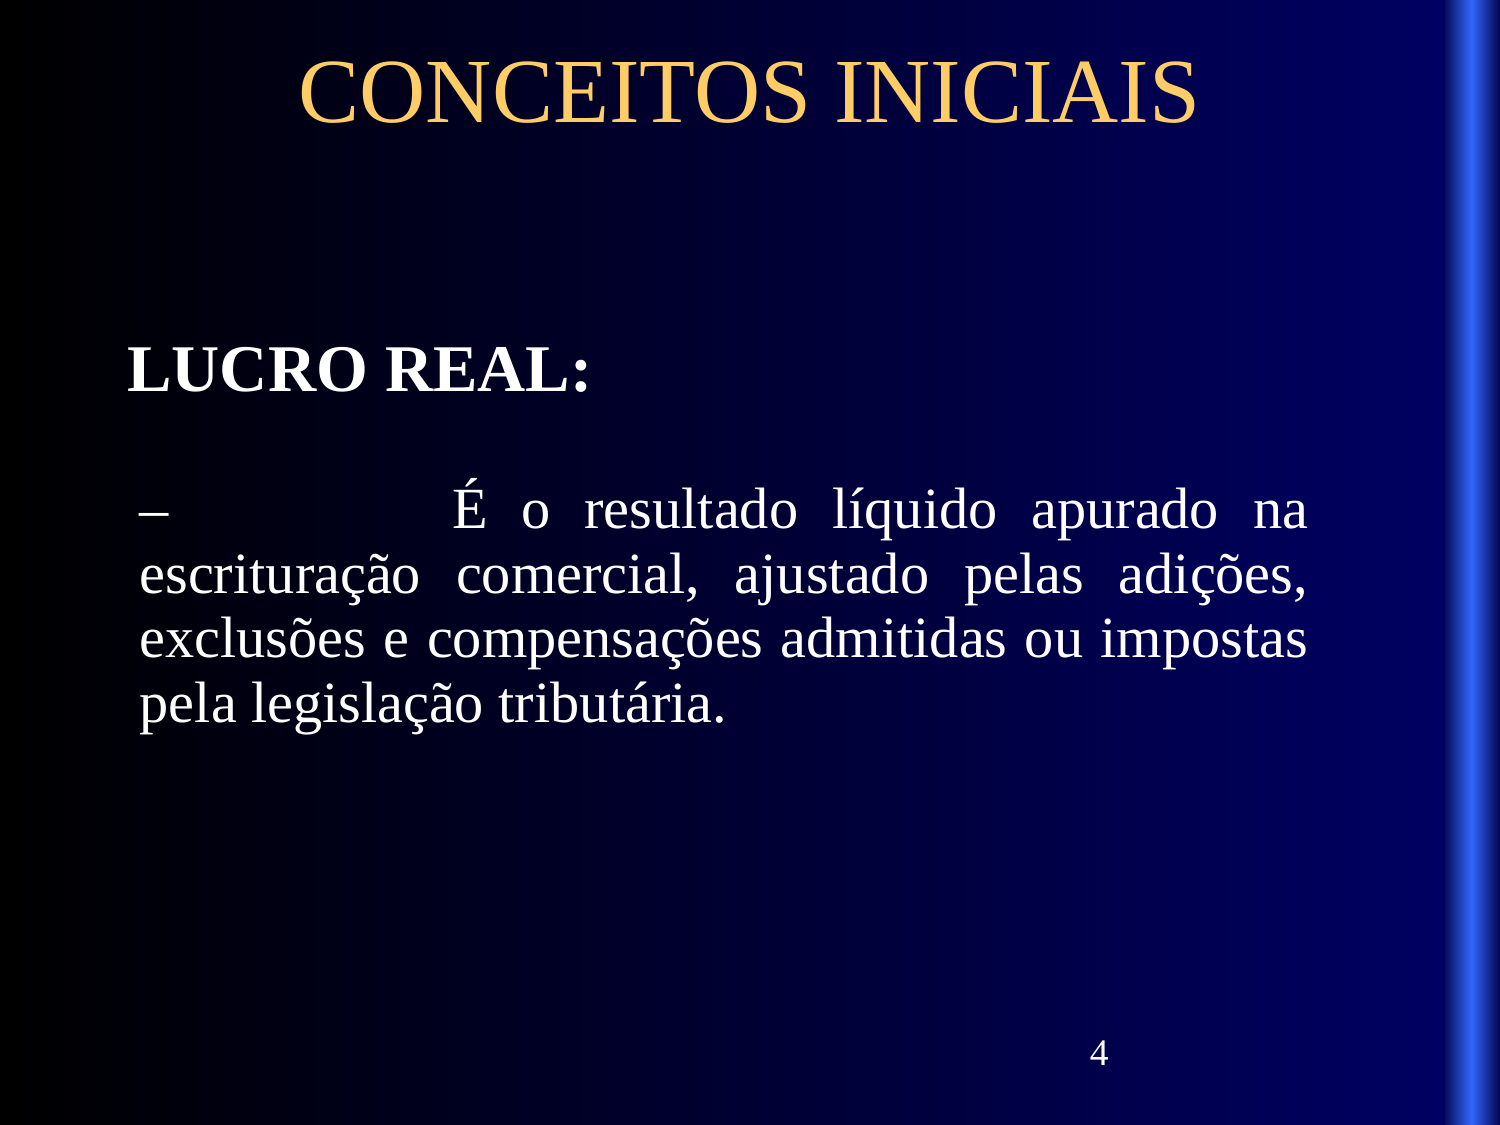

# CONCEITOS INICIAIS
LUCRO REAL:
– 	É o resultado líquido apurado na escrituração comercial, ajustado pelas adições, exclusões e compensações admitidas ou impostas pela legislação tributária.